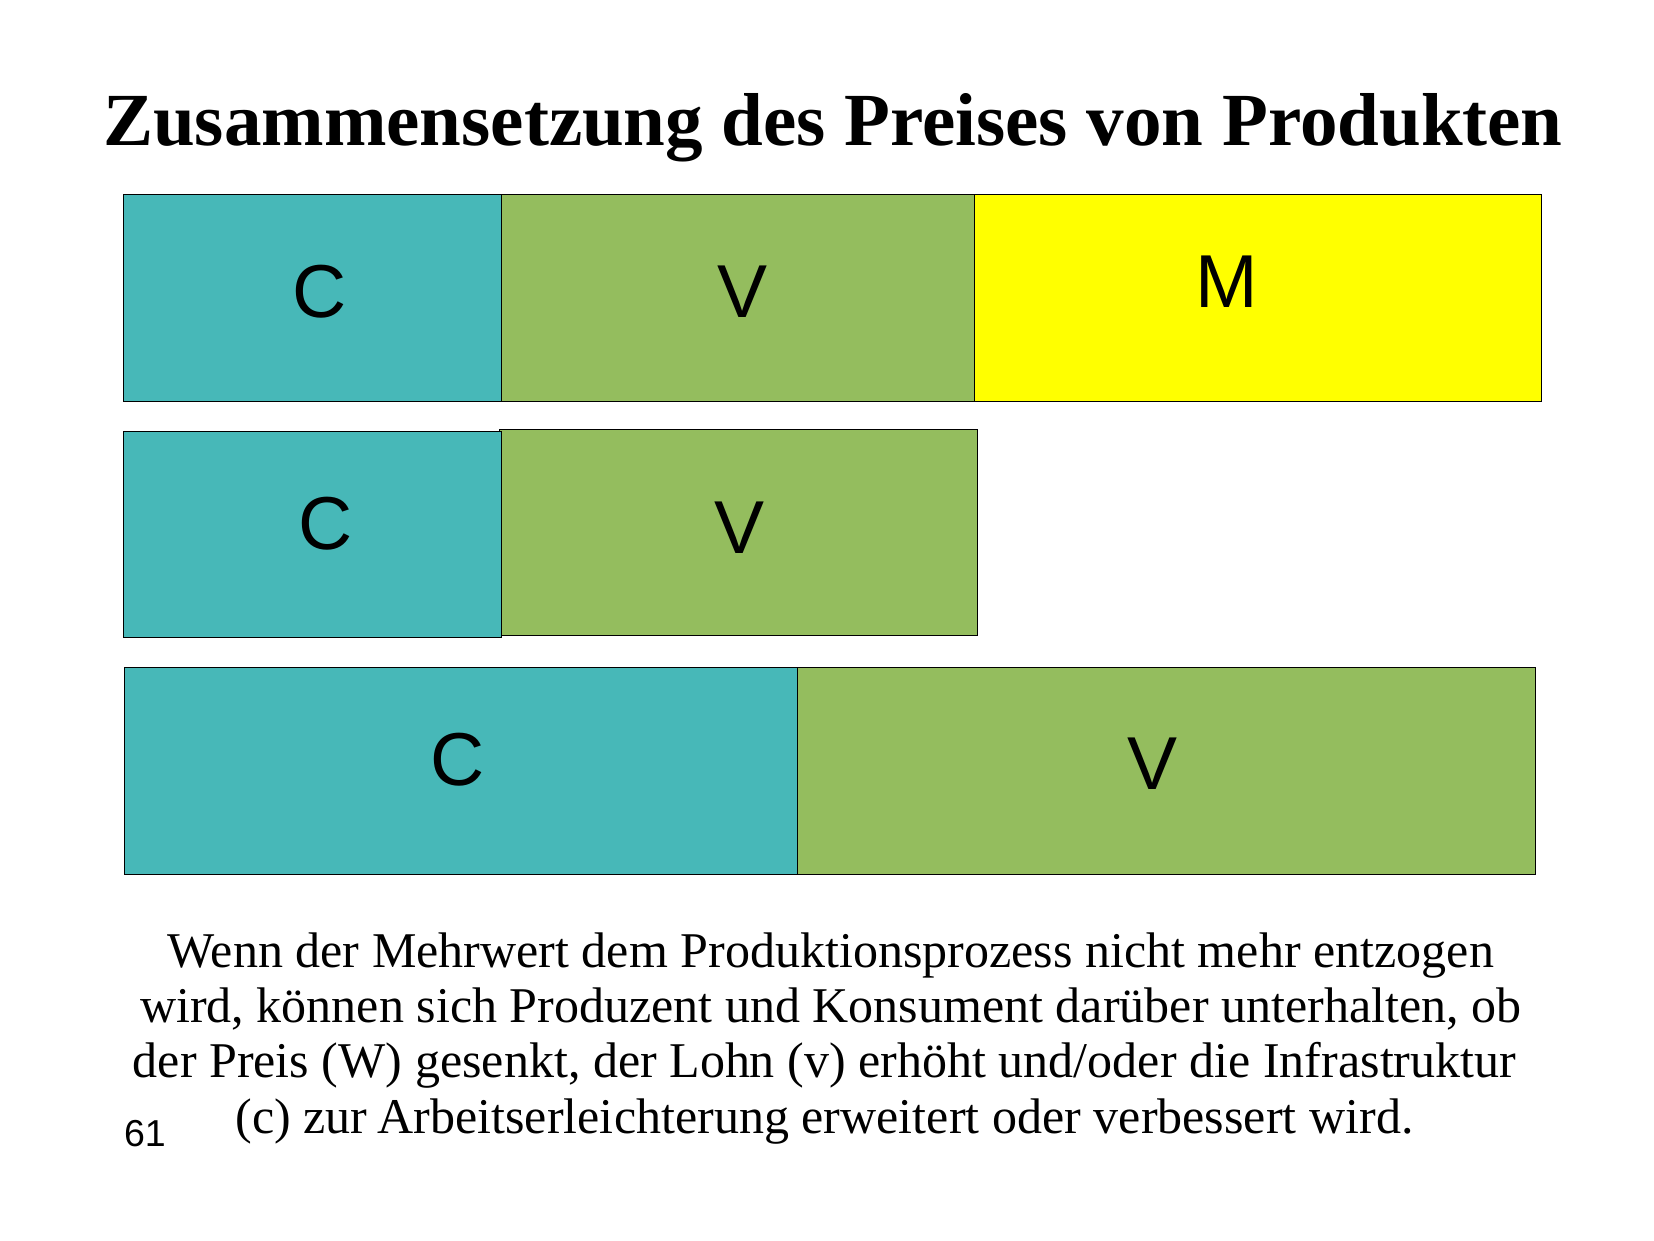

Zusammensetzung des Preises von Produkten
M
C
V
C
V
C
V
Wenn der Mehrwert dem Produktionsprozess nicht mehr entzogen wird, können sich Produzent und Konsument darüber unterhalten, ob der Preis (W) gesenkt, der Lohn (v) erhöht und/oder die Infrastruktur (c) zur Arbeitserleichterung erweitert oder verbessert wird.